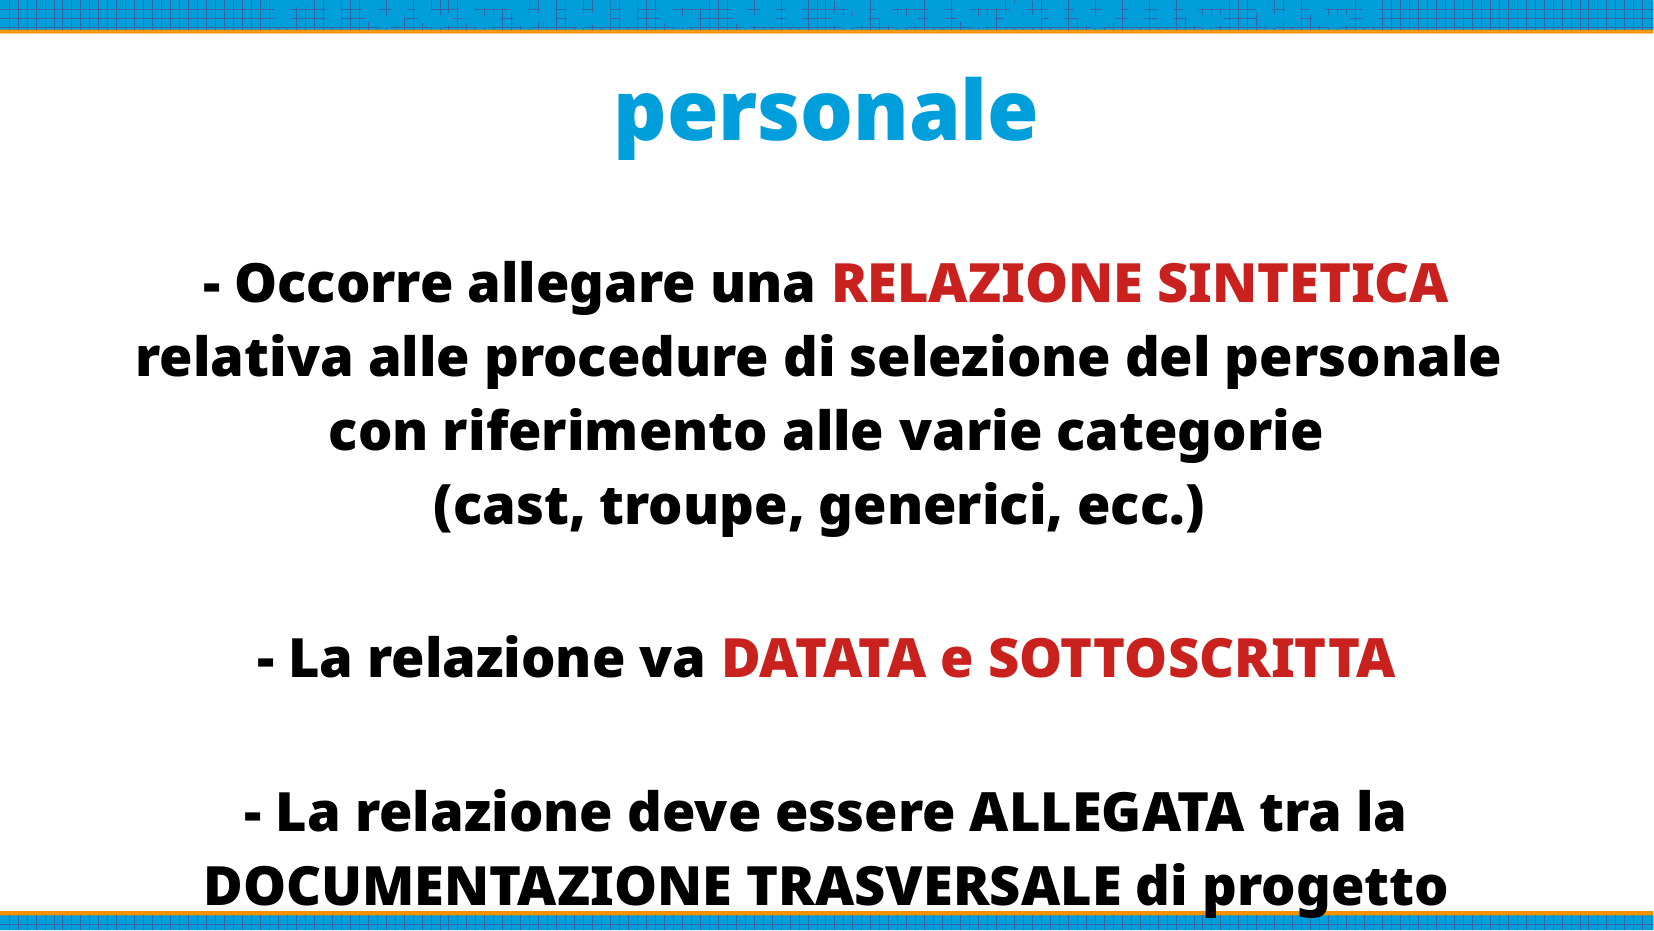

# Procedure di selezione del personale
- Occorre allegare una RELAZIONE SINTETICA relativa alle procedure di selezione del personale
con riferimento alle varie categorie
(cast, troupe, generici, ecc.)
- La relazione va DATATA e SOTTOSCRITTA
- La relazione deve essere ALLEGATA tra la DOCUMENTAZIONE TRASVERSALE di progetto